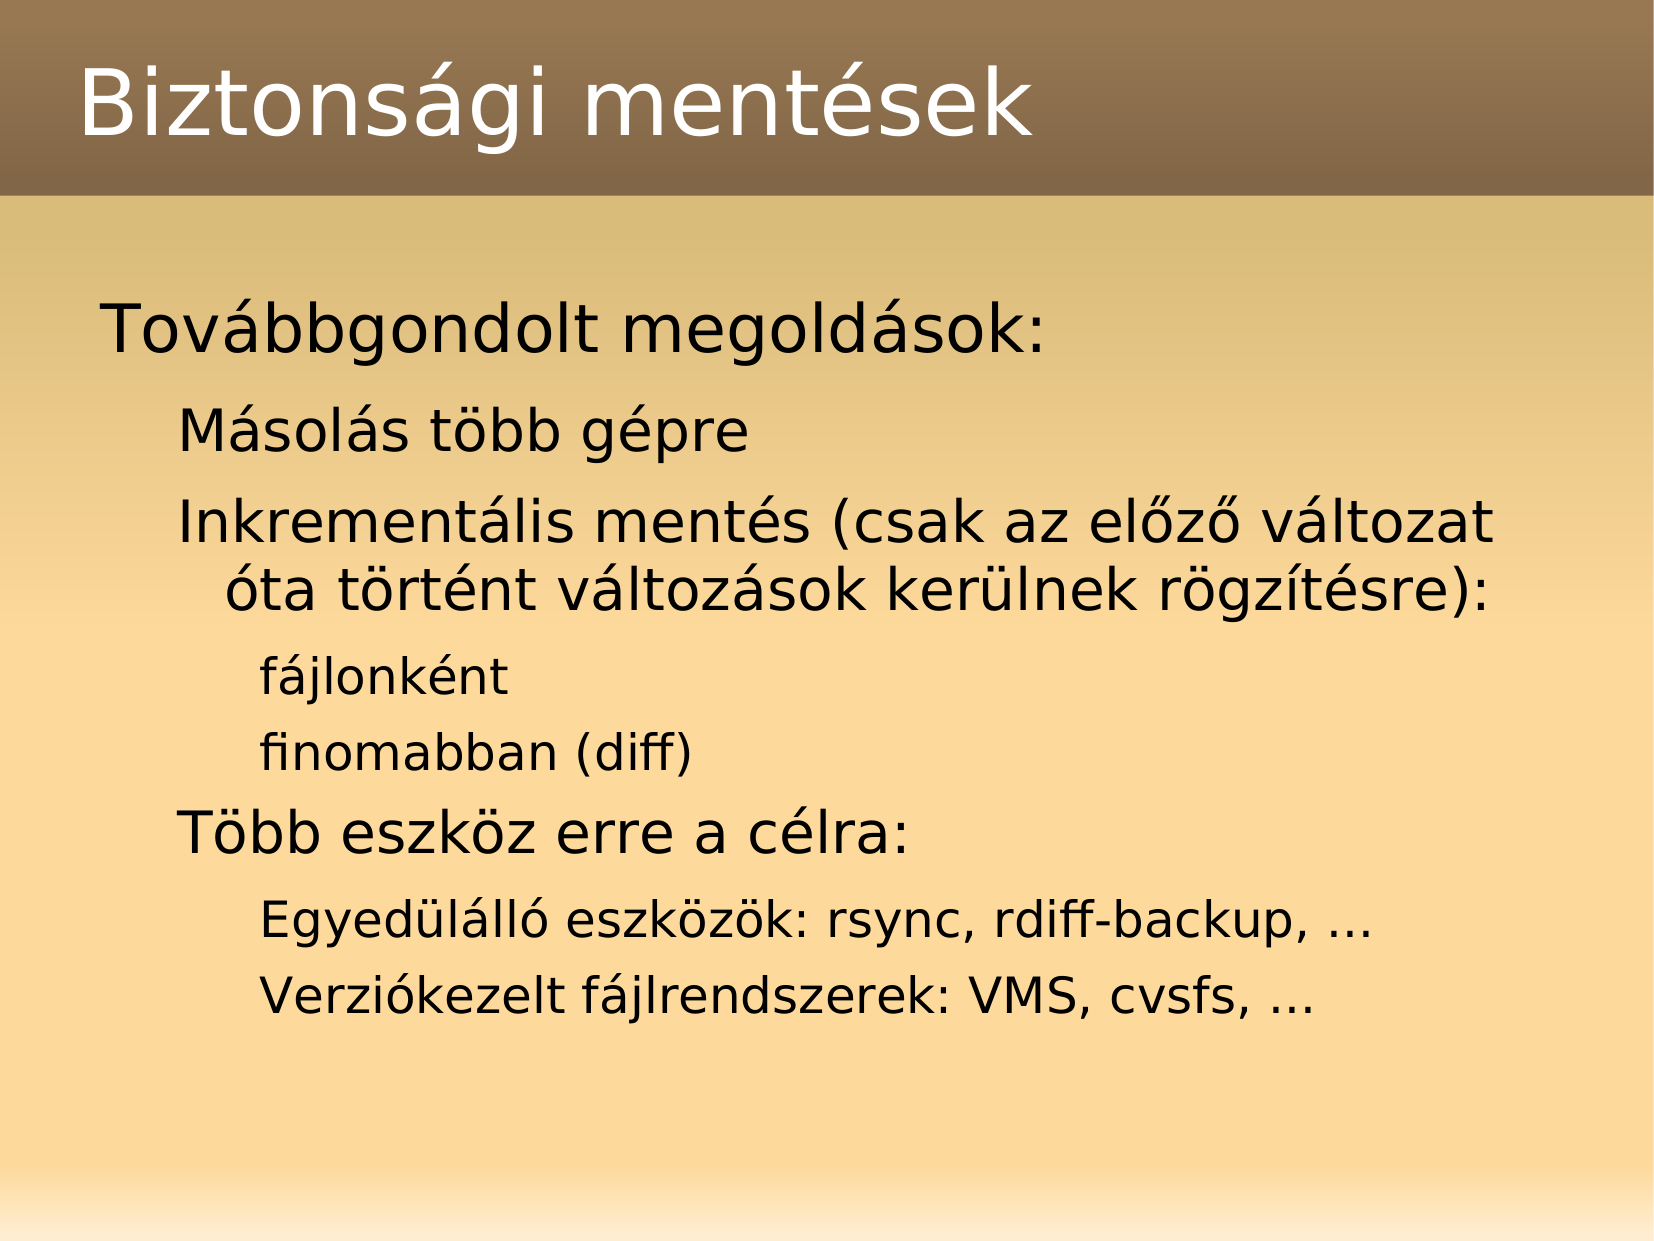

# Biztonsági mentések
Továbbgondolt megoldások:
Másolás több gépre
Inkrementális mentés (csak az előző változat óta történt változások kerülnek rögzítésre):
fájlonként
finomabban (diff)
Több eszköz erre a célra:
Egyedülálló eszközök: rsync, rdiff-backup, ...
Verziókezelt fájlrendszerek: VMS, cvsfs, ...